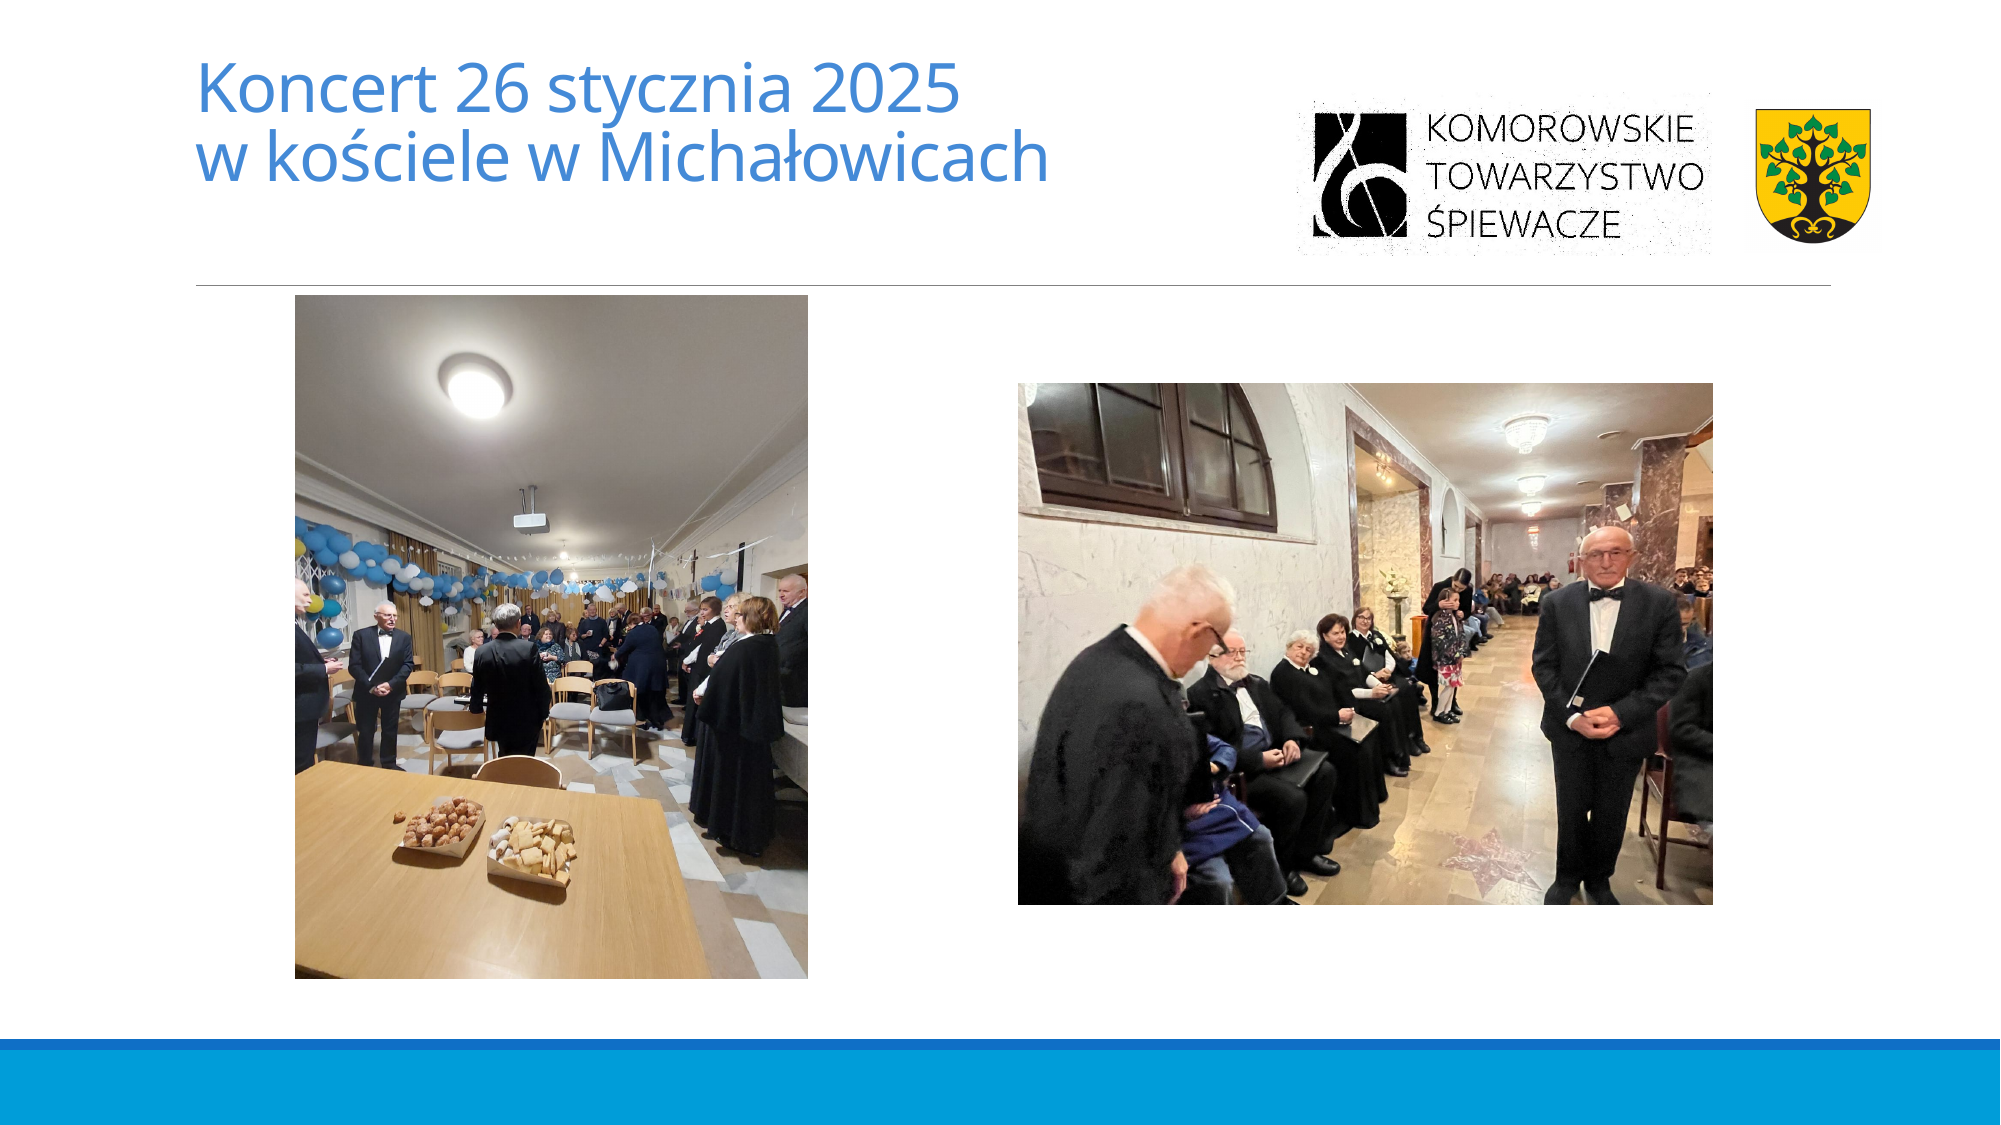

# Koncert 26 stycznia 2025 w kościele w Michałowicach